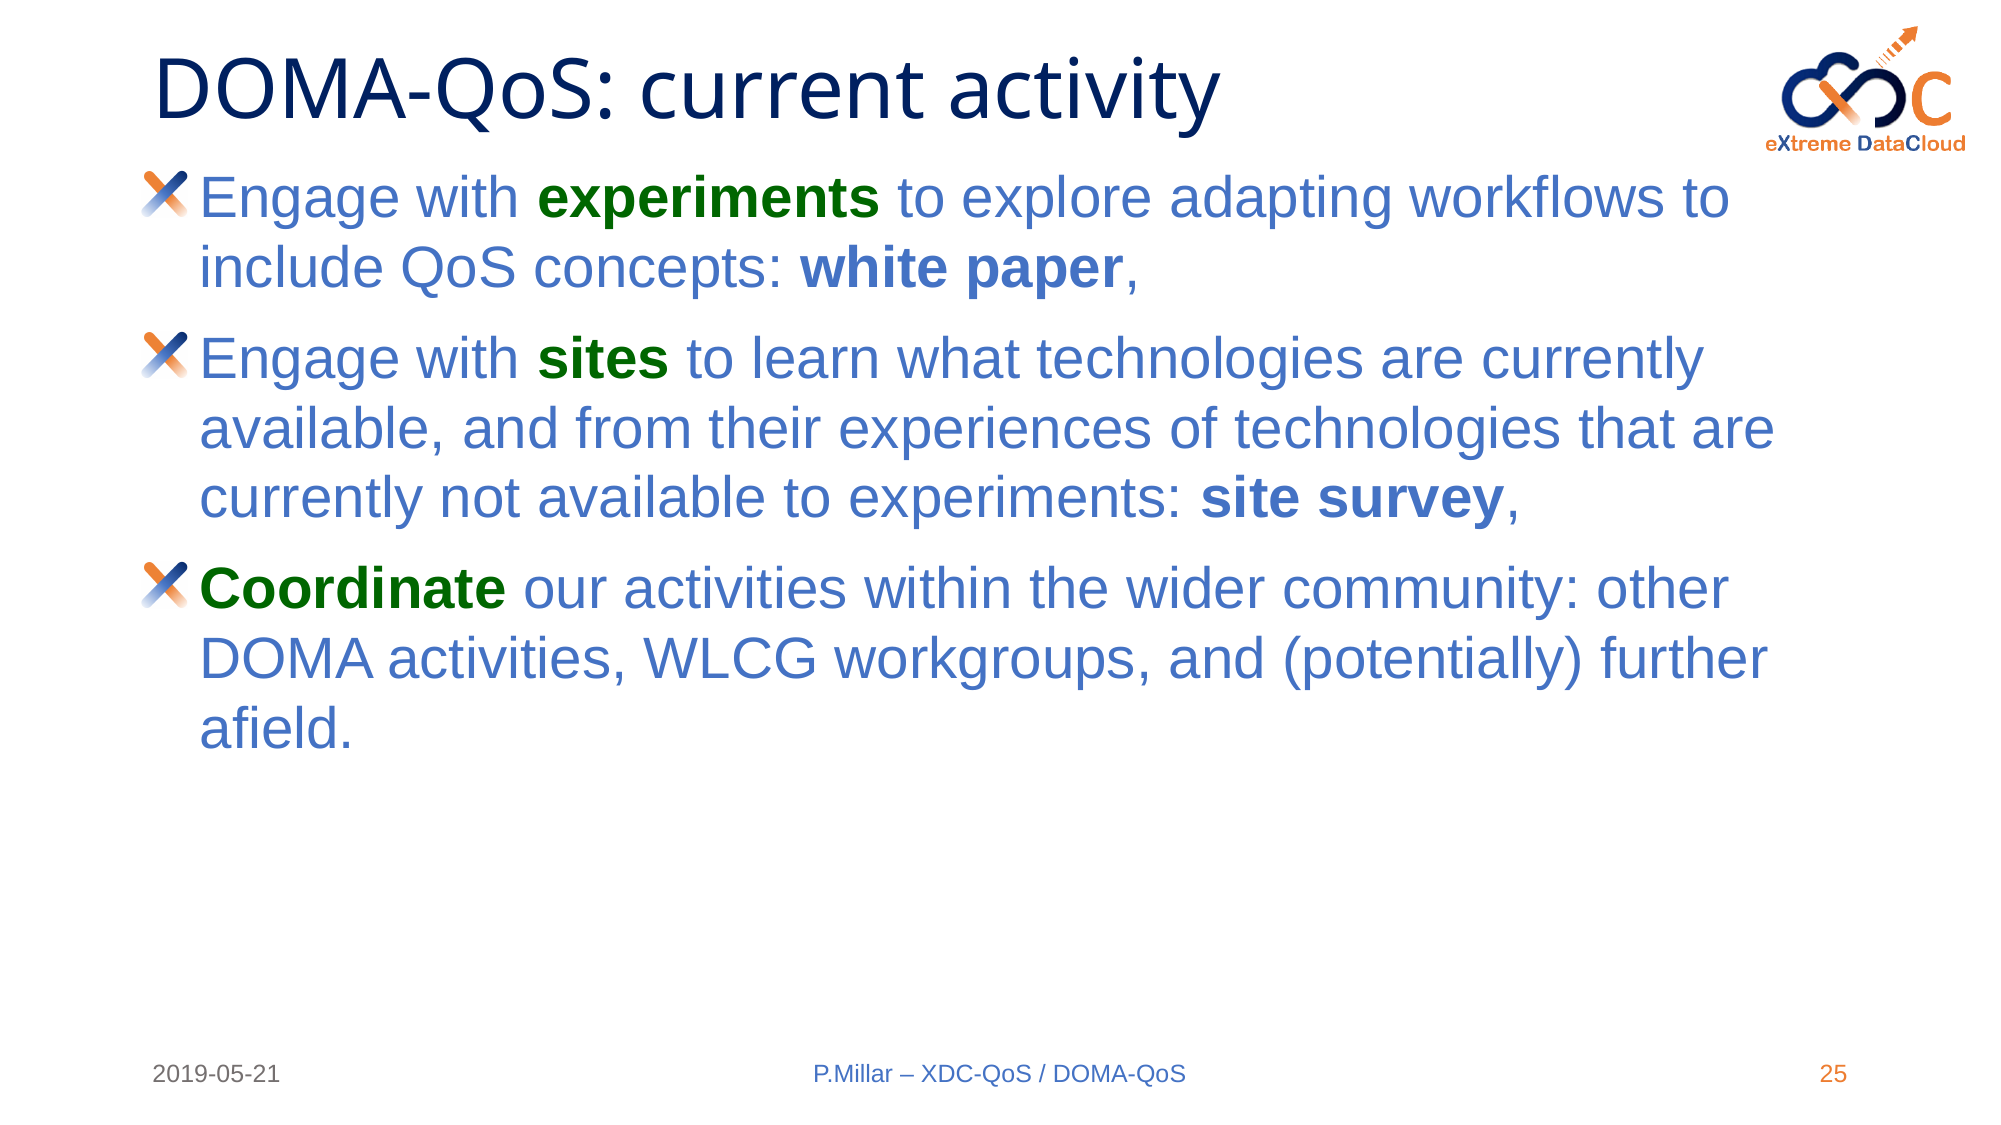

# DOMA-QoS: current activity
Engage with experiments to explore adapting workflows to include QoS concepts: white paper,
Engage with sites to learn what technologies are currently available, and from their experiences of technologies that are currently not available to experiments: site survey,
Coordinate our activities within the wider community: other DOMA activities, WLCG workgroups, and (potentially) further afield.
2019-05-21
P.Millar – XDC-QoS / DOMA-QoS